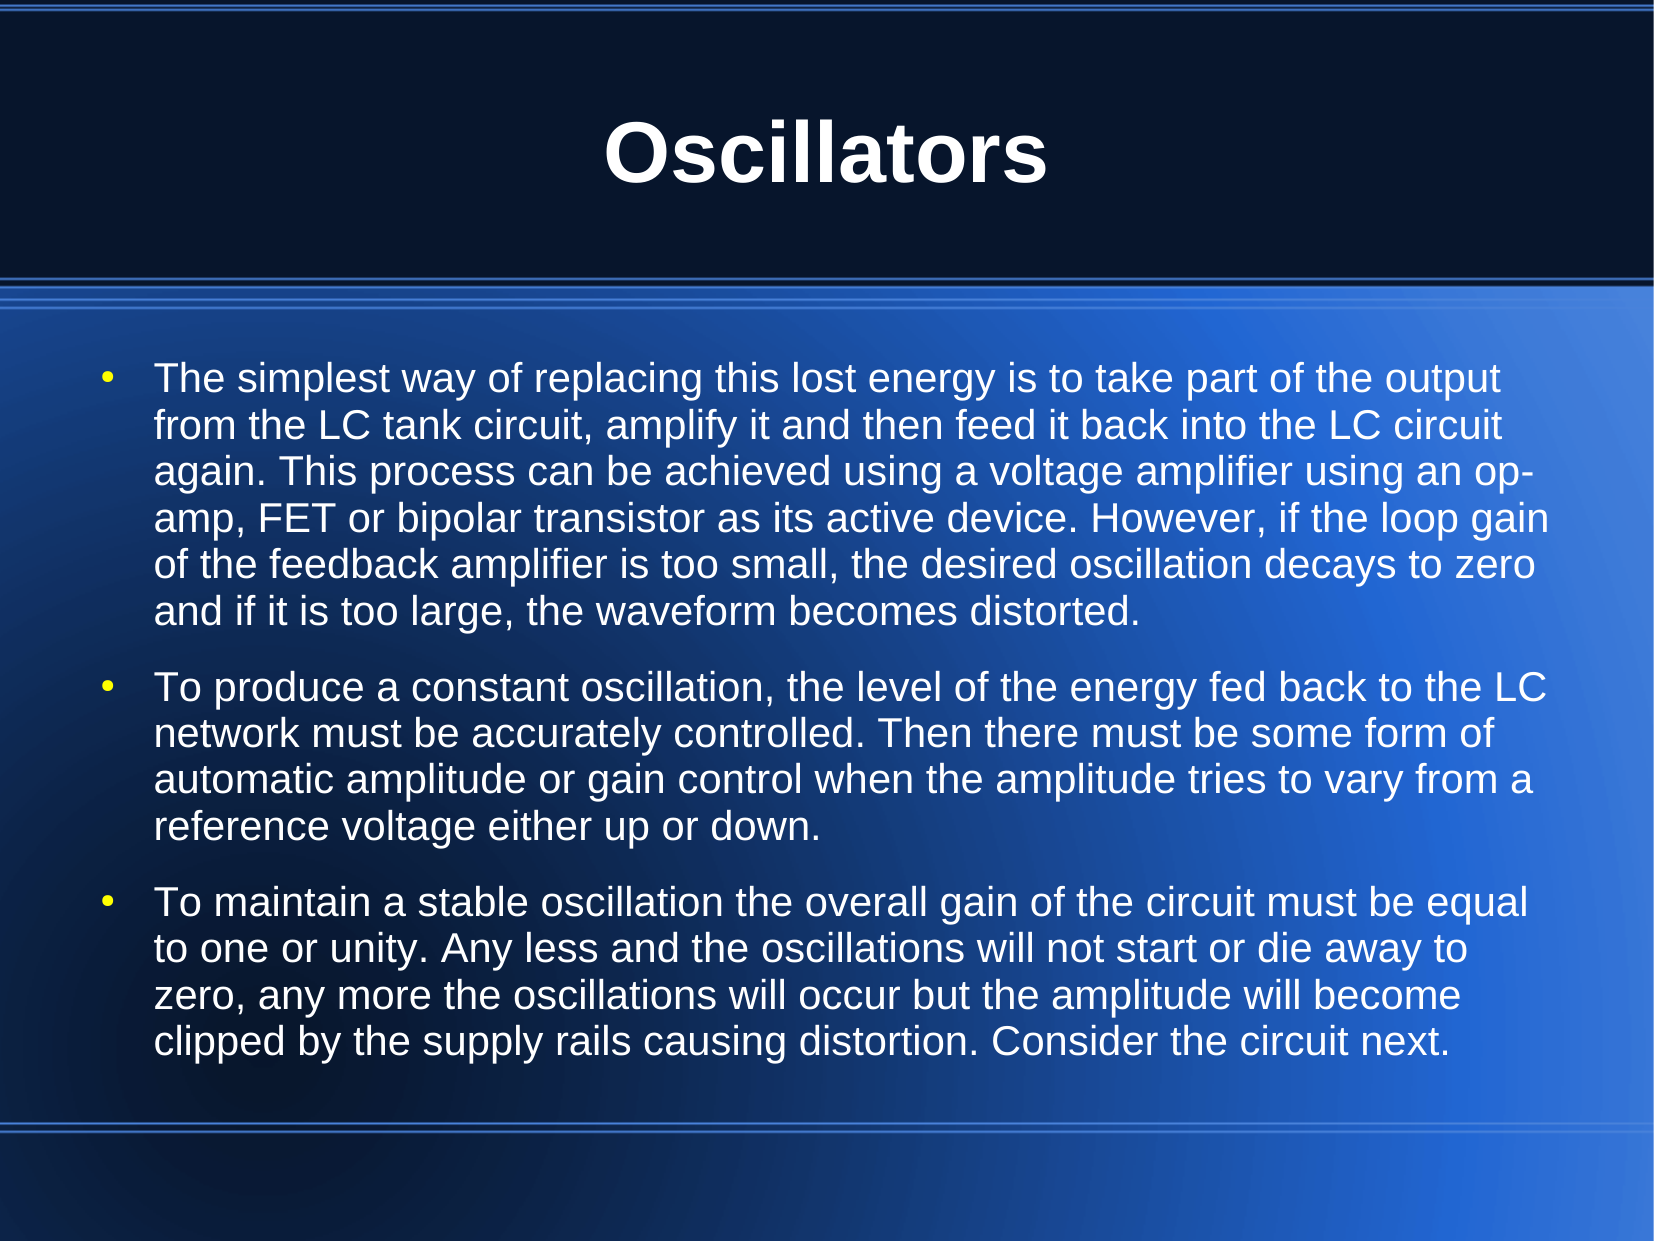

# Oscillators
The simplest way of replacing this lost energy is to take part of the output from the LC tank circuit, amplify it and then feed it back into the LC circuit again. This process can be achieved using a voltage amplifier using an op-amp, FET or bipolar transistor as its active device. However, if the loop gain of the feedback amplifier is too small, the desired oscillation decays to zero and if it is too large, the waveform becomes distorted.
To produce a constant oscillation, the level of the energy fed back to the LC network must be accurately controlled. Then there must be some form of automatic amplitude or gain control when the amplitude tries to vary from a reference voltage either up or down.
To maintain a stable oscillation the overall gain of the circuit must be equal to one or unity. Any less and the oscillations will not start or die away to zero, any more the oscillations will occur but the amplitude will become clipped by the supply rails causing distortion. Consider the circuit next.